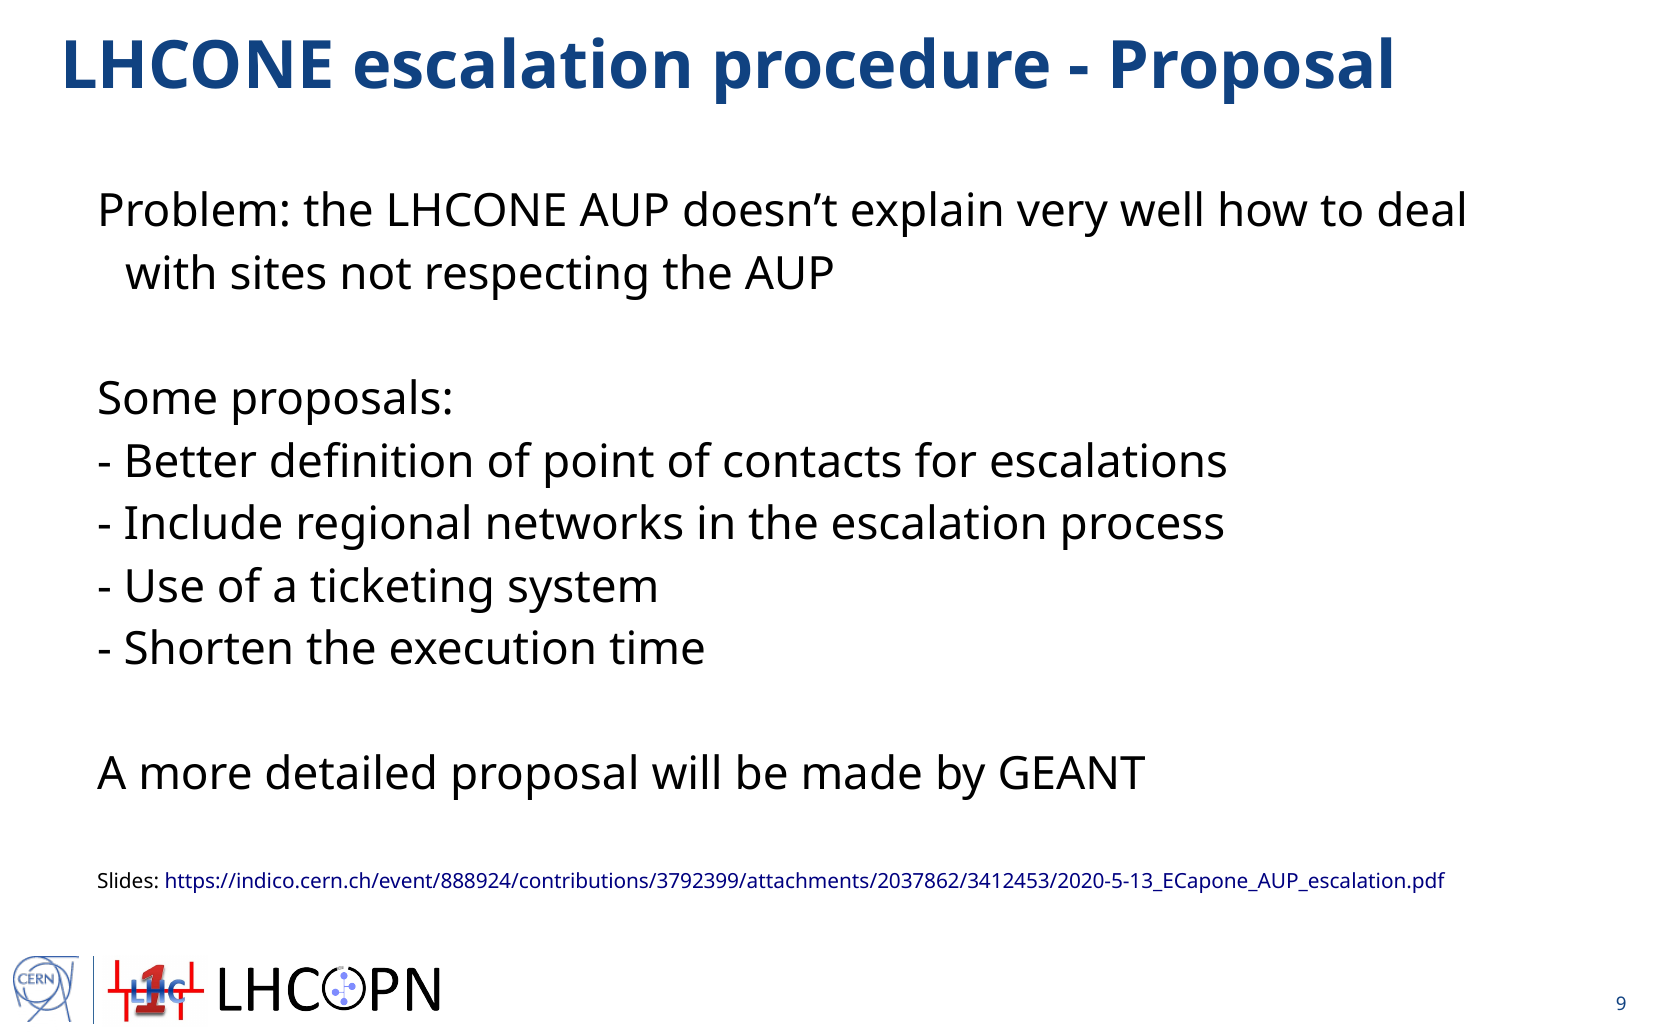

# LHCONE escalation procedure - Proposal
Problem: the LHCONE AUP doesn’t explain very well how to deal with sites not respecting the AUP
Some proposals:
- Better definition of point of contacts for escalations
- Include regional networks in the escalation process
- Use of a ticketing system
- Shorten the execution time
A more detailed proposal will be made by GEANT
Slides: https://indico.cern.ch/event/888924/contributions/3792399/attachments/2037862/3412453/2020-5-13_ECapone_AUP_escalation.pdf